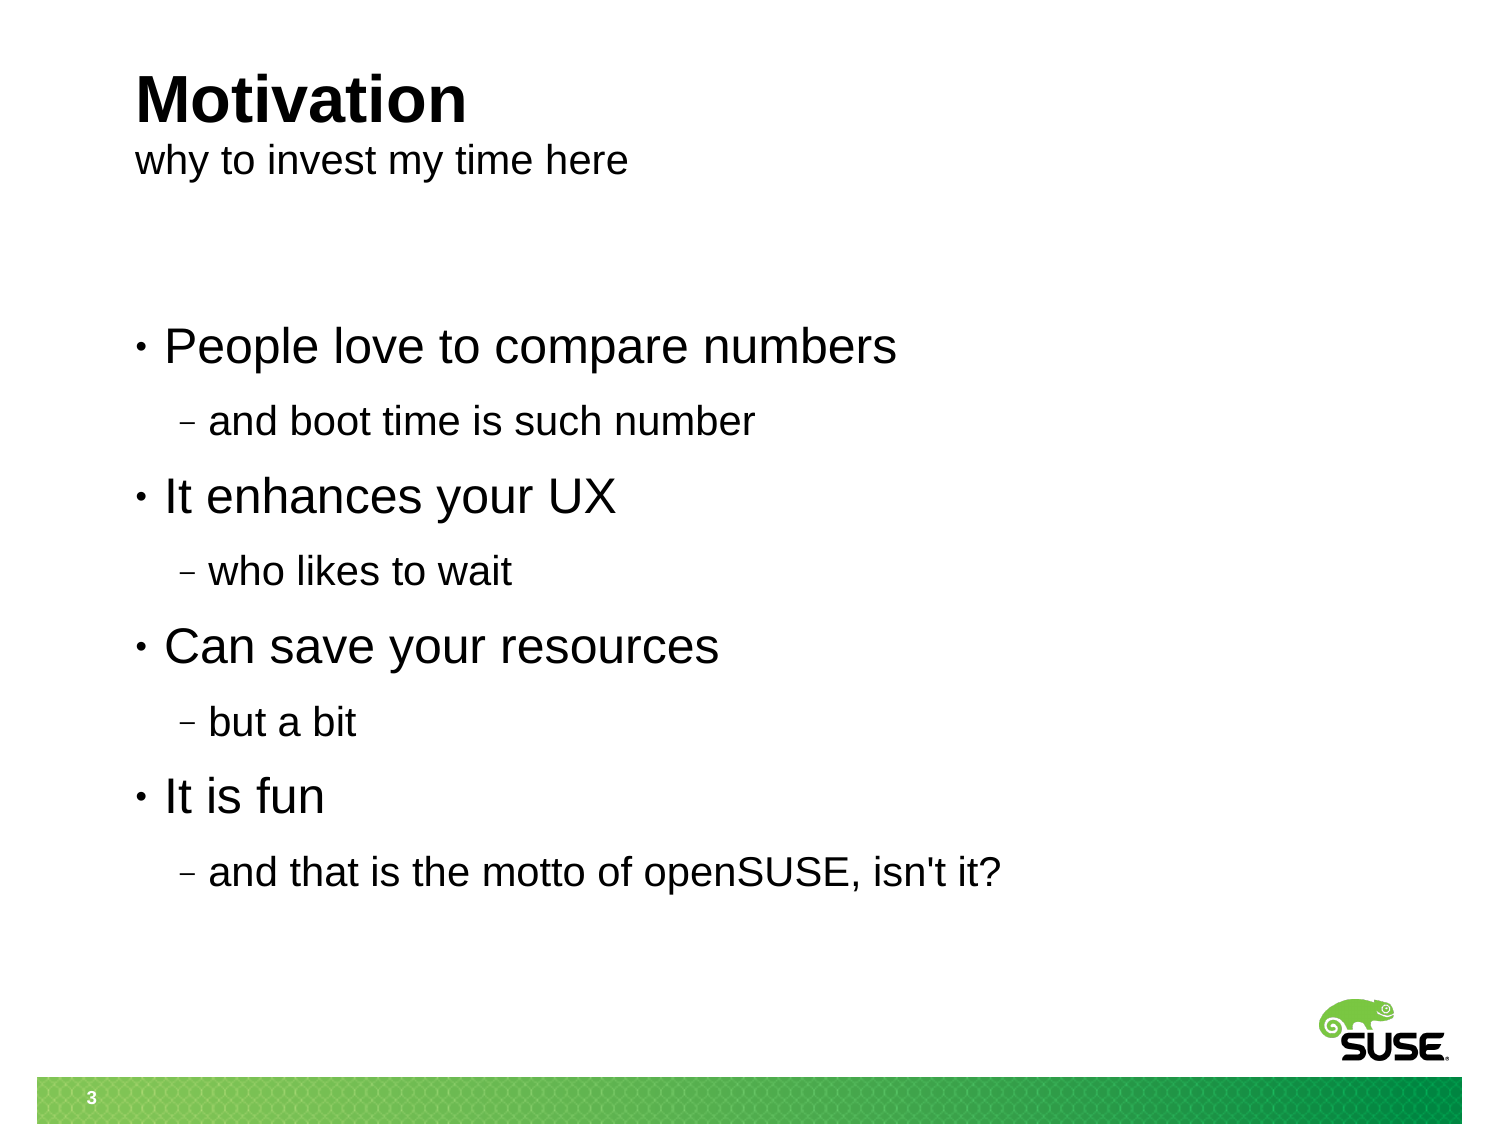

# Motivation why to invest my time here
People love to compare numbers
and boot time is such number
It enhances your UX
who likes to wait
Can save your resources
but a bit
It is fun
and that is the motto of openSUSE, isn't it?